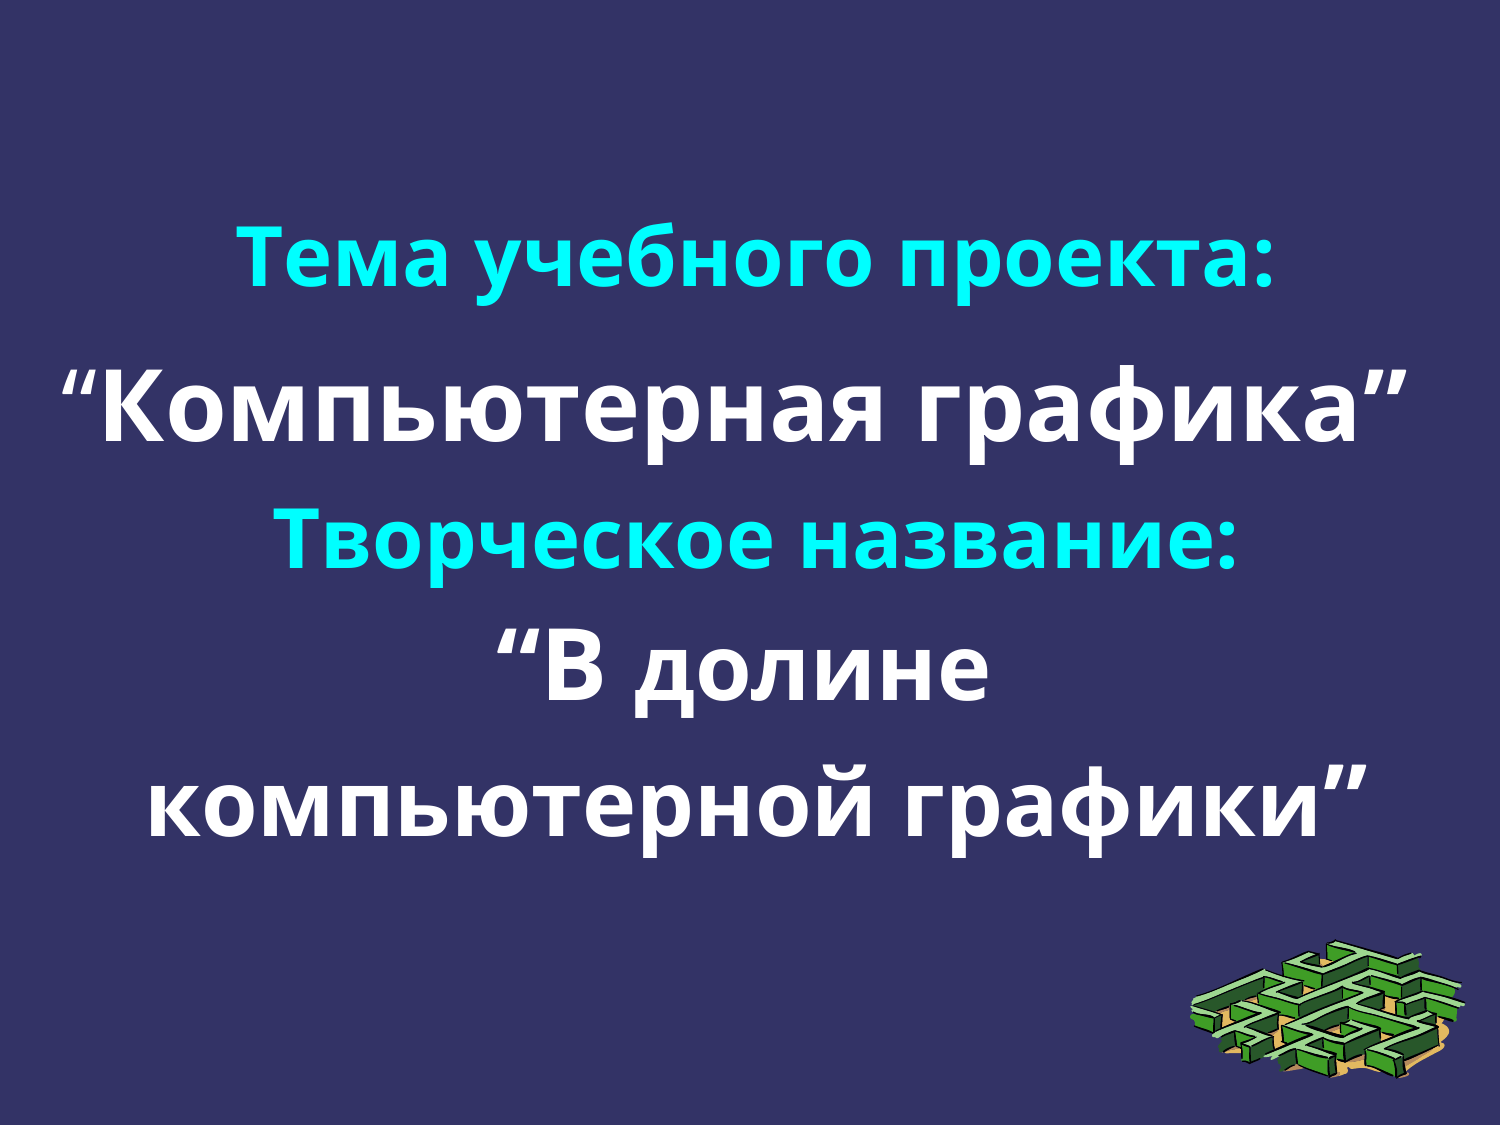

Тема учебного проекта:
“Компьютерная графика”
Творческое название:
“В долине
компьютерной графики”